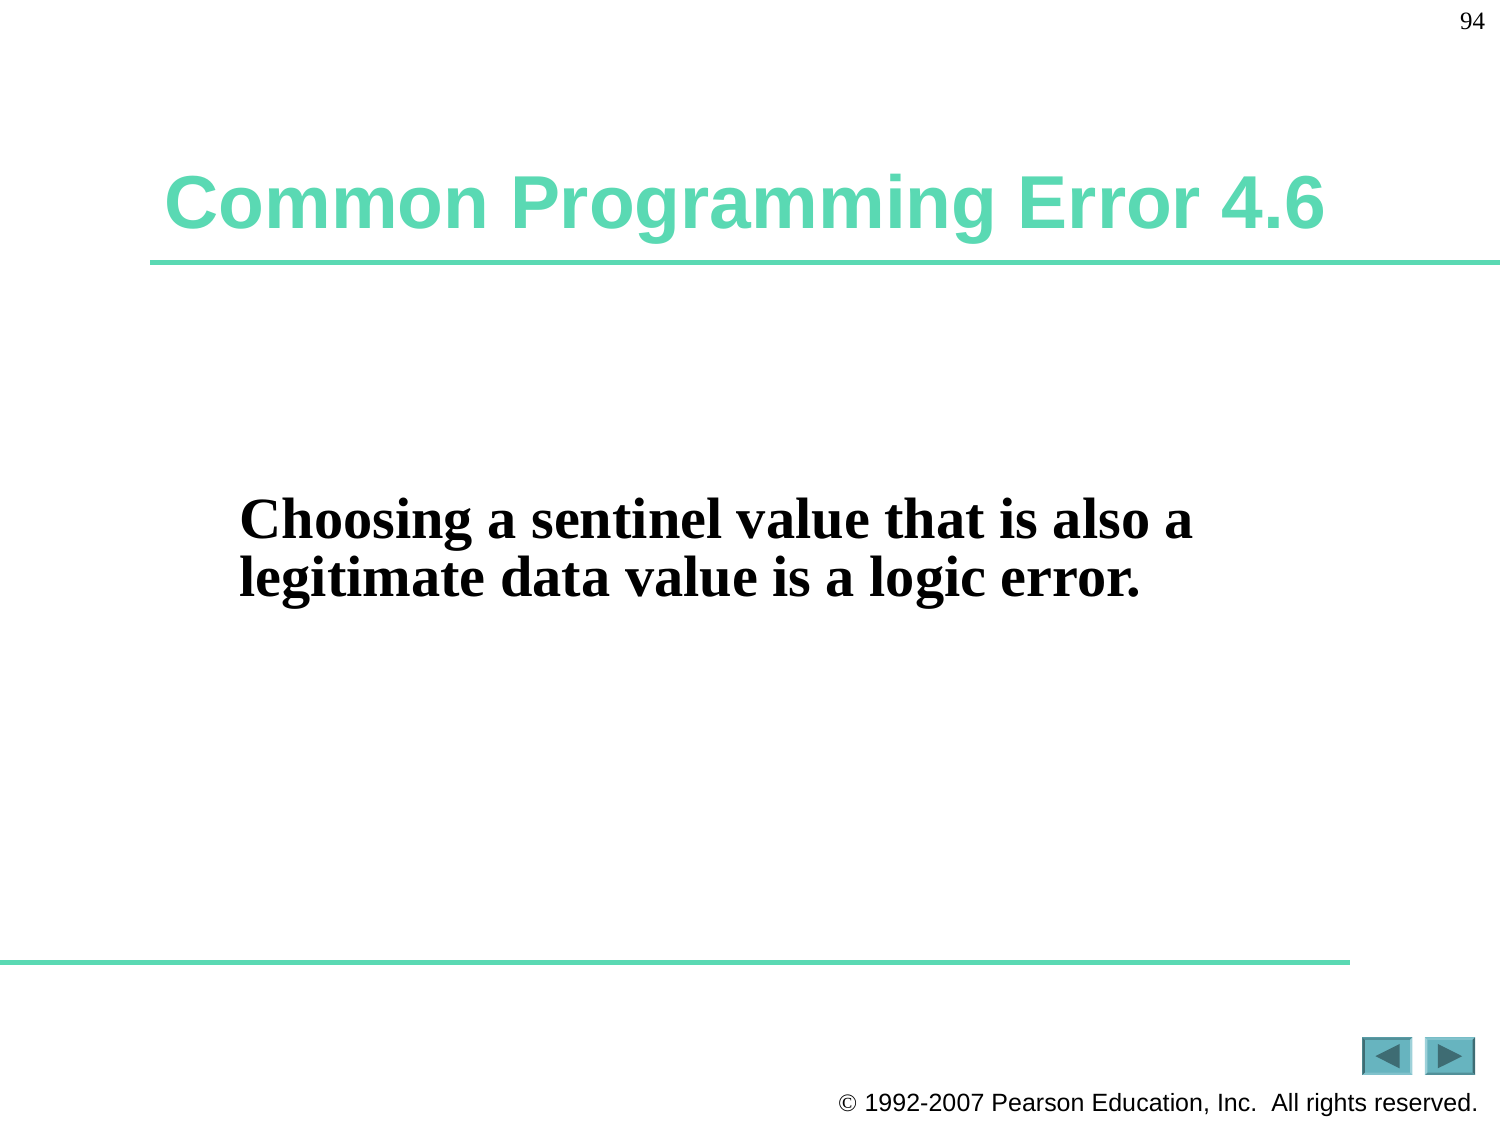

94
# Common Programming Error 4.6
Choosing a sentinel value that is also a legitimate data value is a logic error.